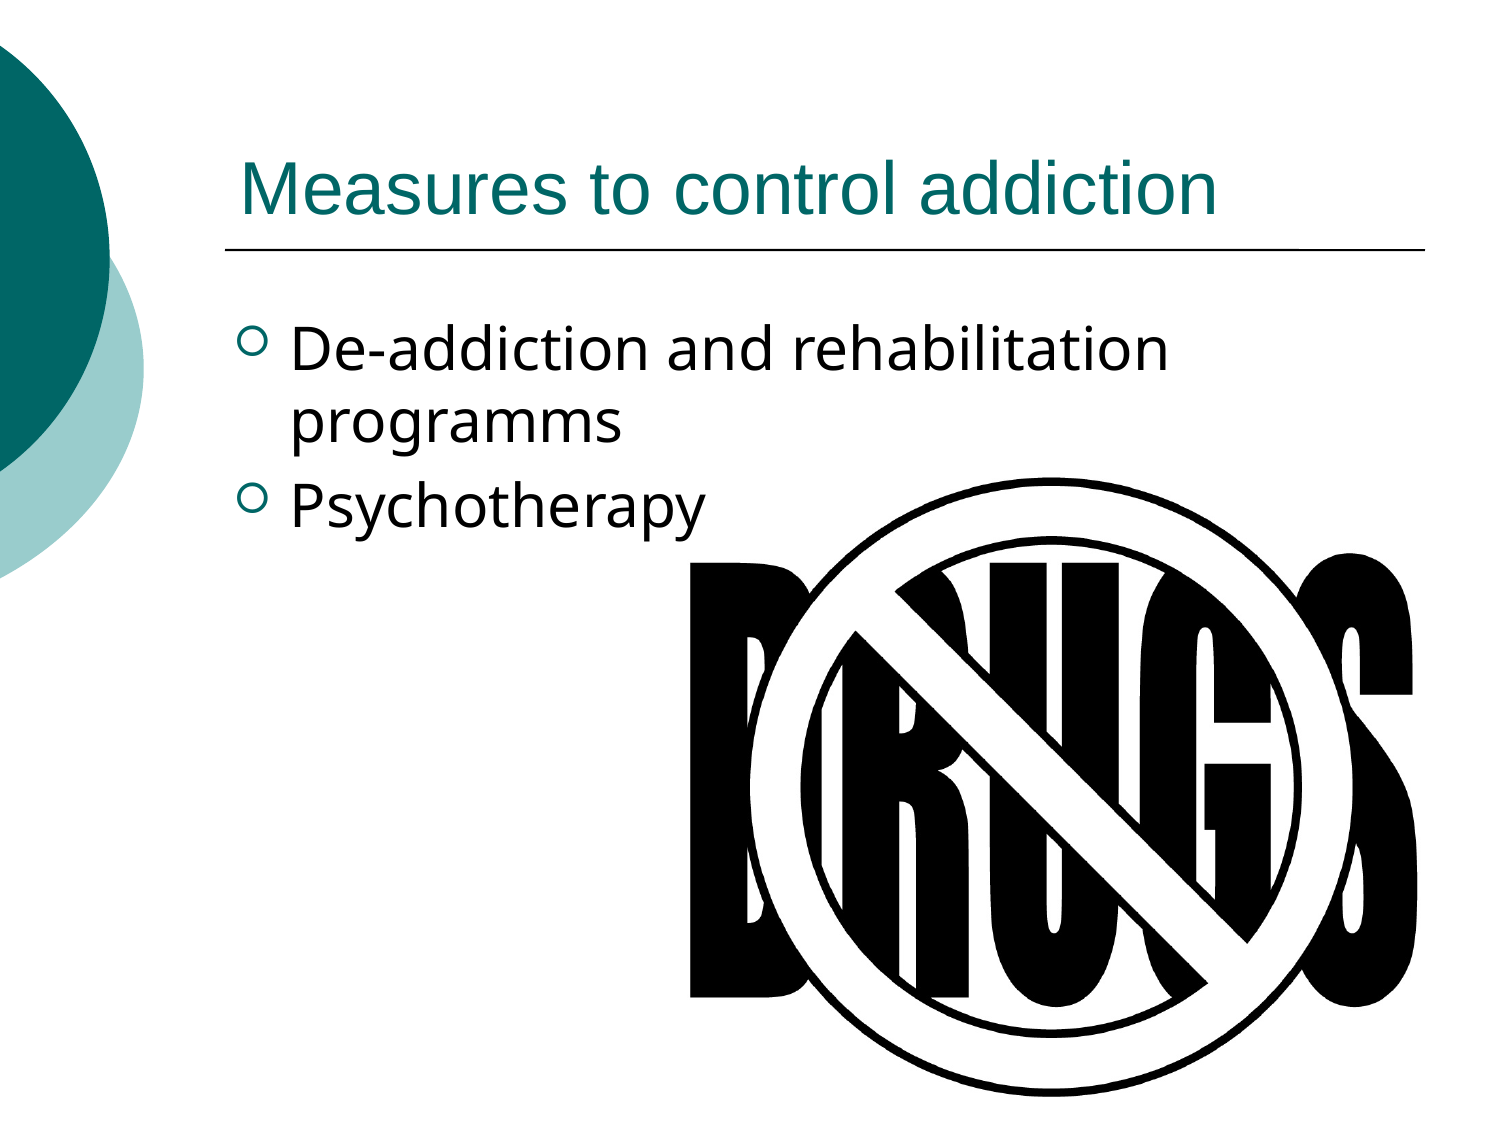

# Measures to control addiction
De-addiction and rehabilitation programms
Psychotherapy